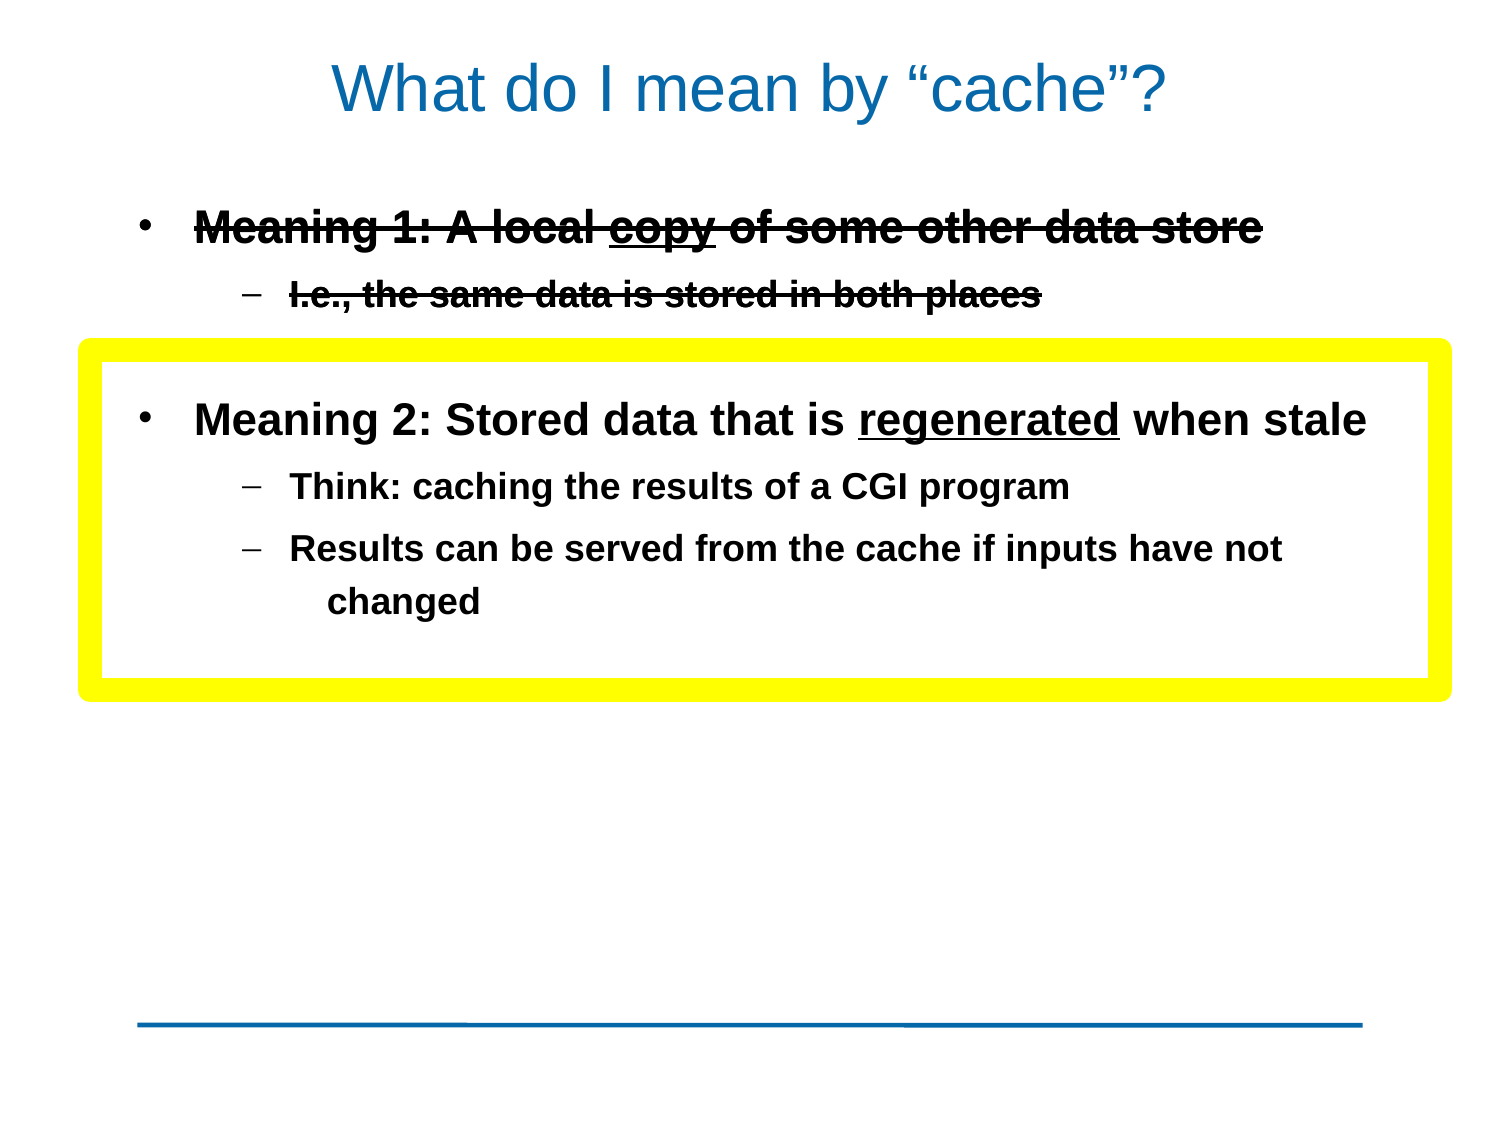

# What do I mean by “cache”?
Meaning 1: A local copy of some other data store
I.e., the same data is stored in both places
Meaning 2: Stored data that is regenerated when stale
Think: caching the results of a CGI program
Results can be served from the cache if inputs have not changed
Meaning 1: A local copy of some other data store
I.e., the same data is stored in both places